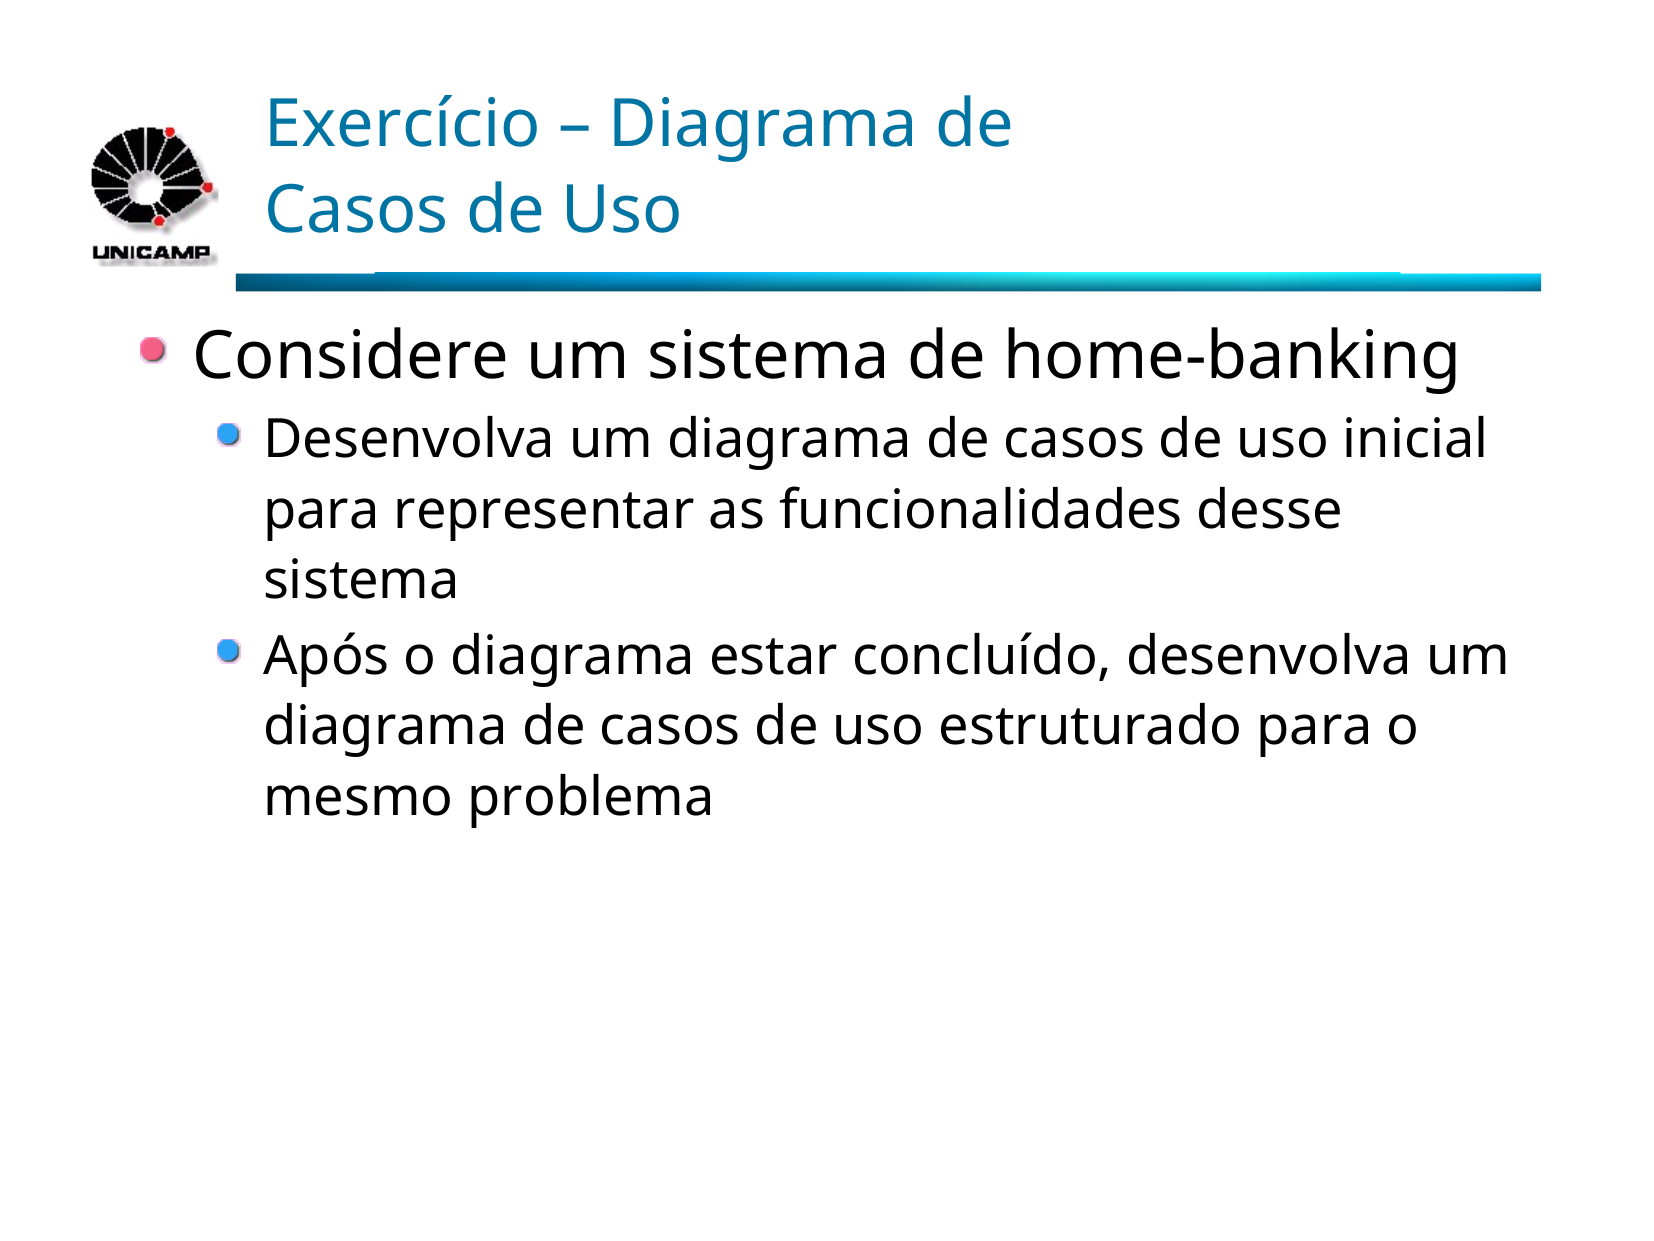

# Exercício – Diagrama de Casos de Uso
Considere um sistema de home-banking
Desenvolva um diagrama de casos de uso inicial para representar as funcionalidades desse sistema
Após o diagrama estar concluído, desenvolva um diagrama de casos de uso estruturado para o mesmo problema